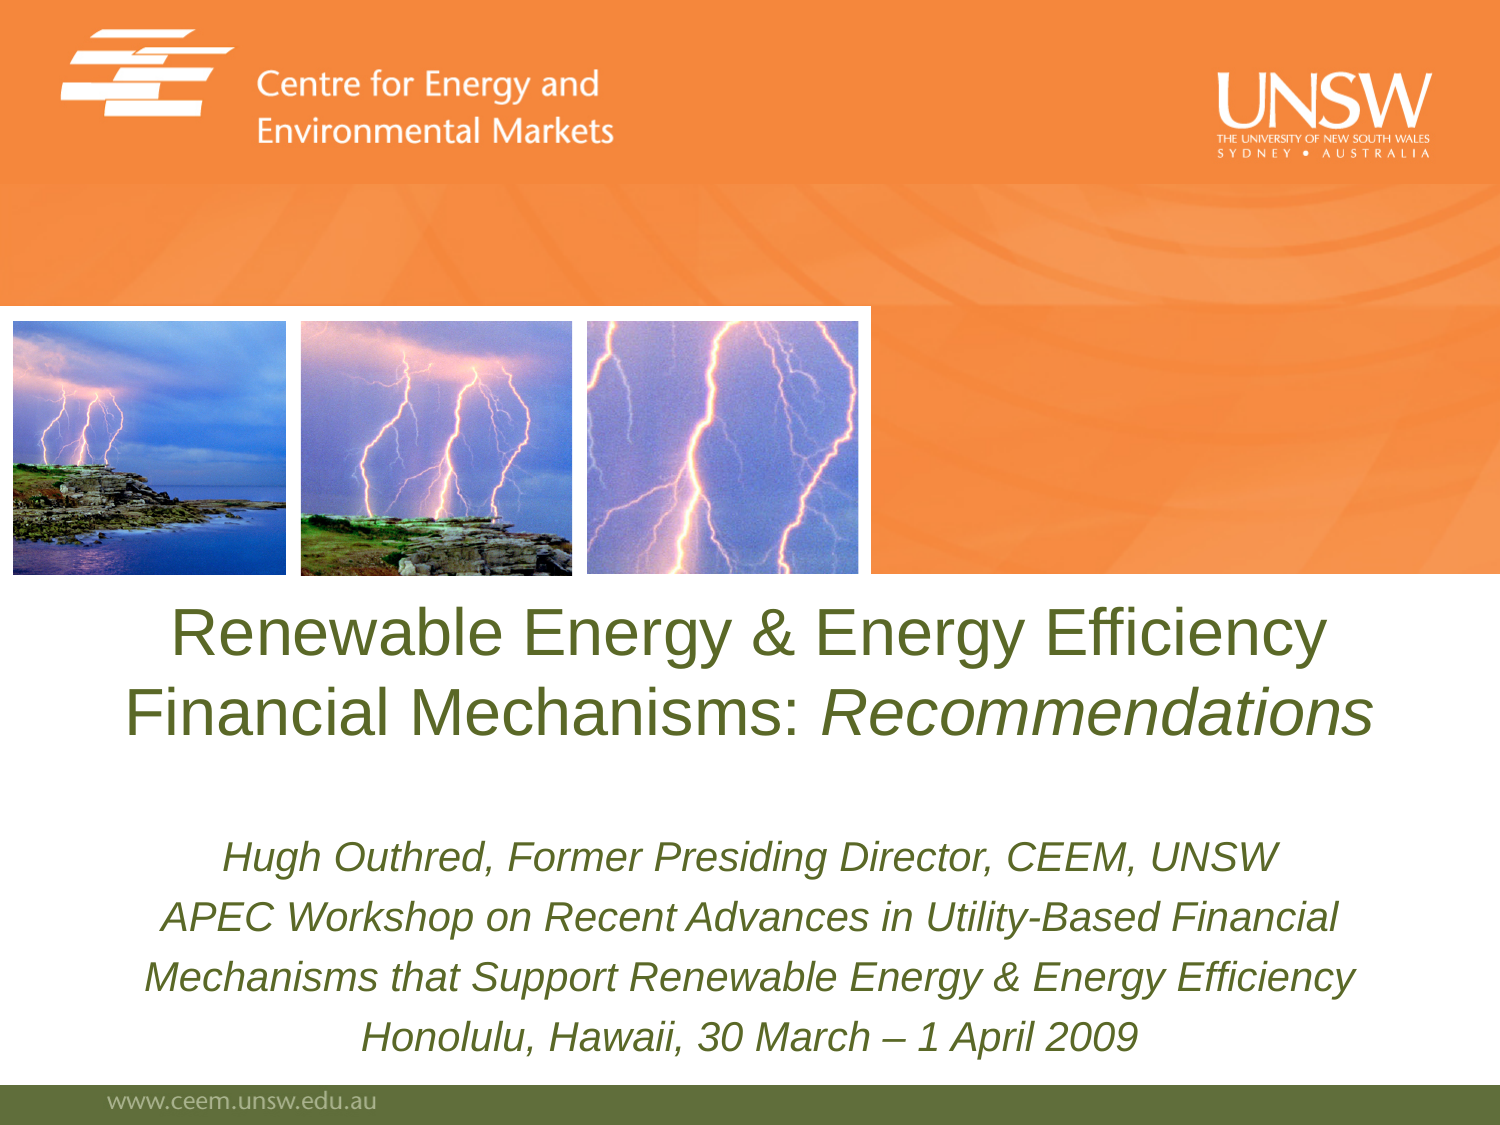

Renewable Energy & Energy Efficiency Financial Mechanisms: Recommendations
# Hugh Outhred, Former Presiding Director, CEEM, UNSW
APEC Workshop on Recent Advances in Utility-Based Financial Mechanisms that Support Renewable Energy & Energy Efficiency
Honolulu, Hawaii, 30 March – 1 April 2009